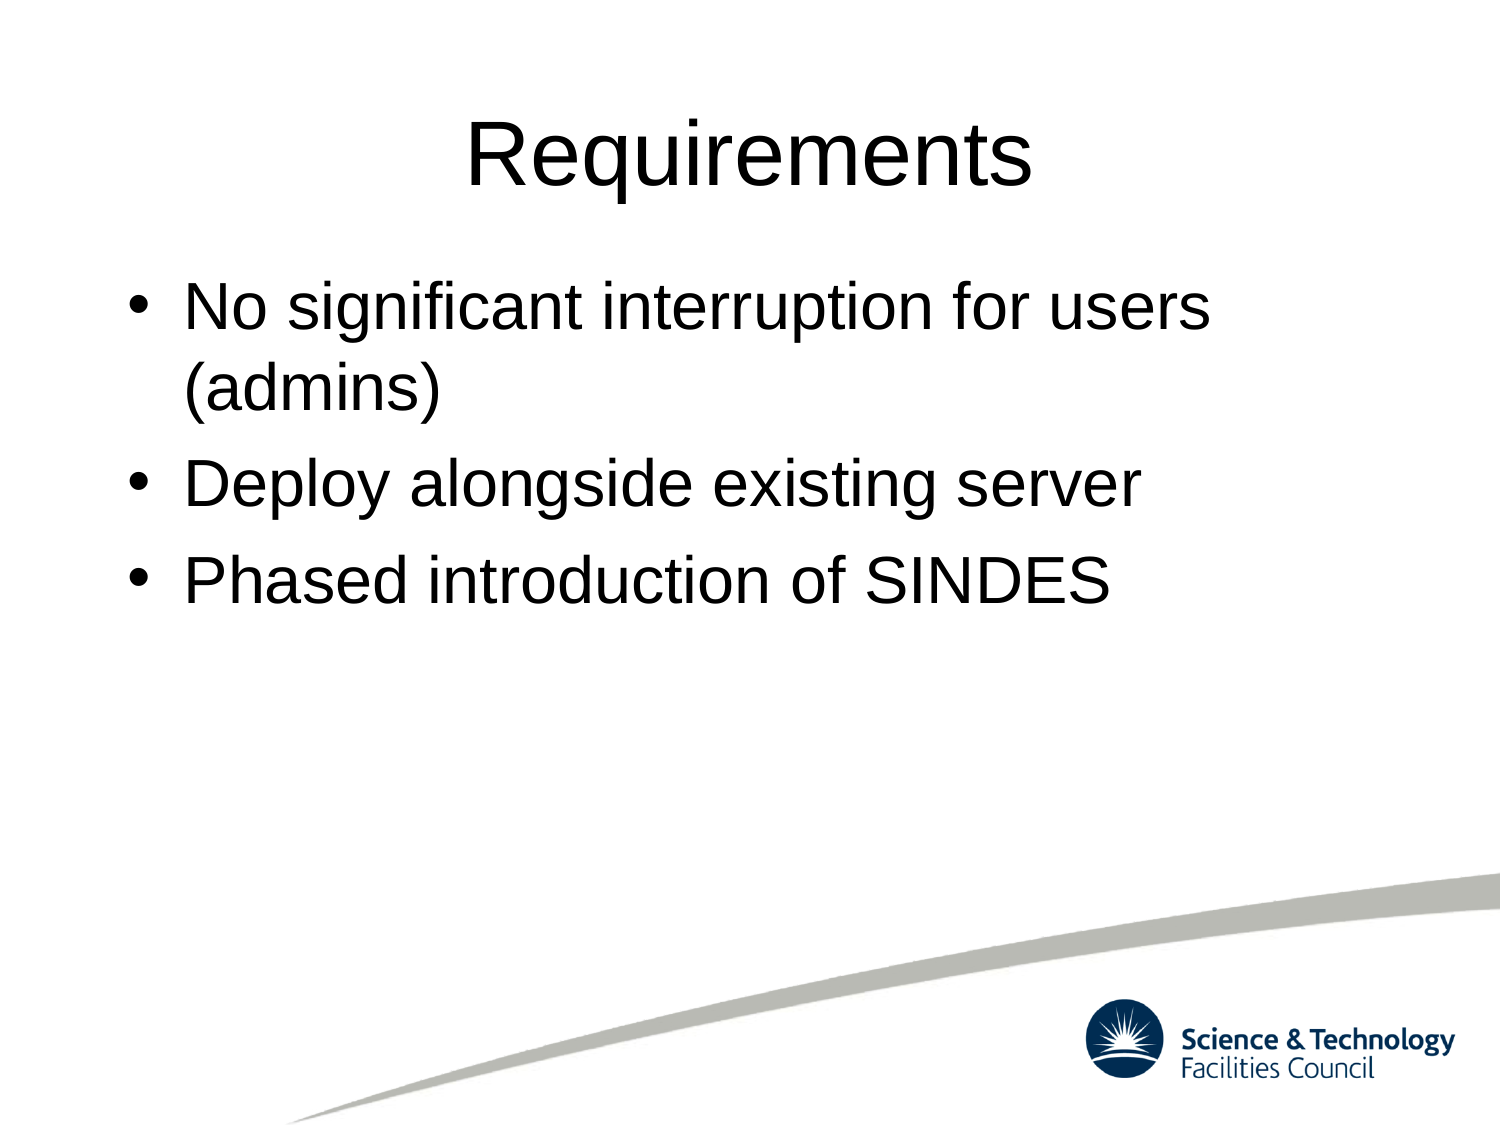

# Requirements
No significant interruption for users (admins)
Deploy alongside existing server
Phased introduction of SINDES